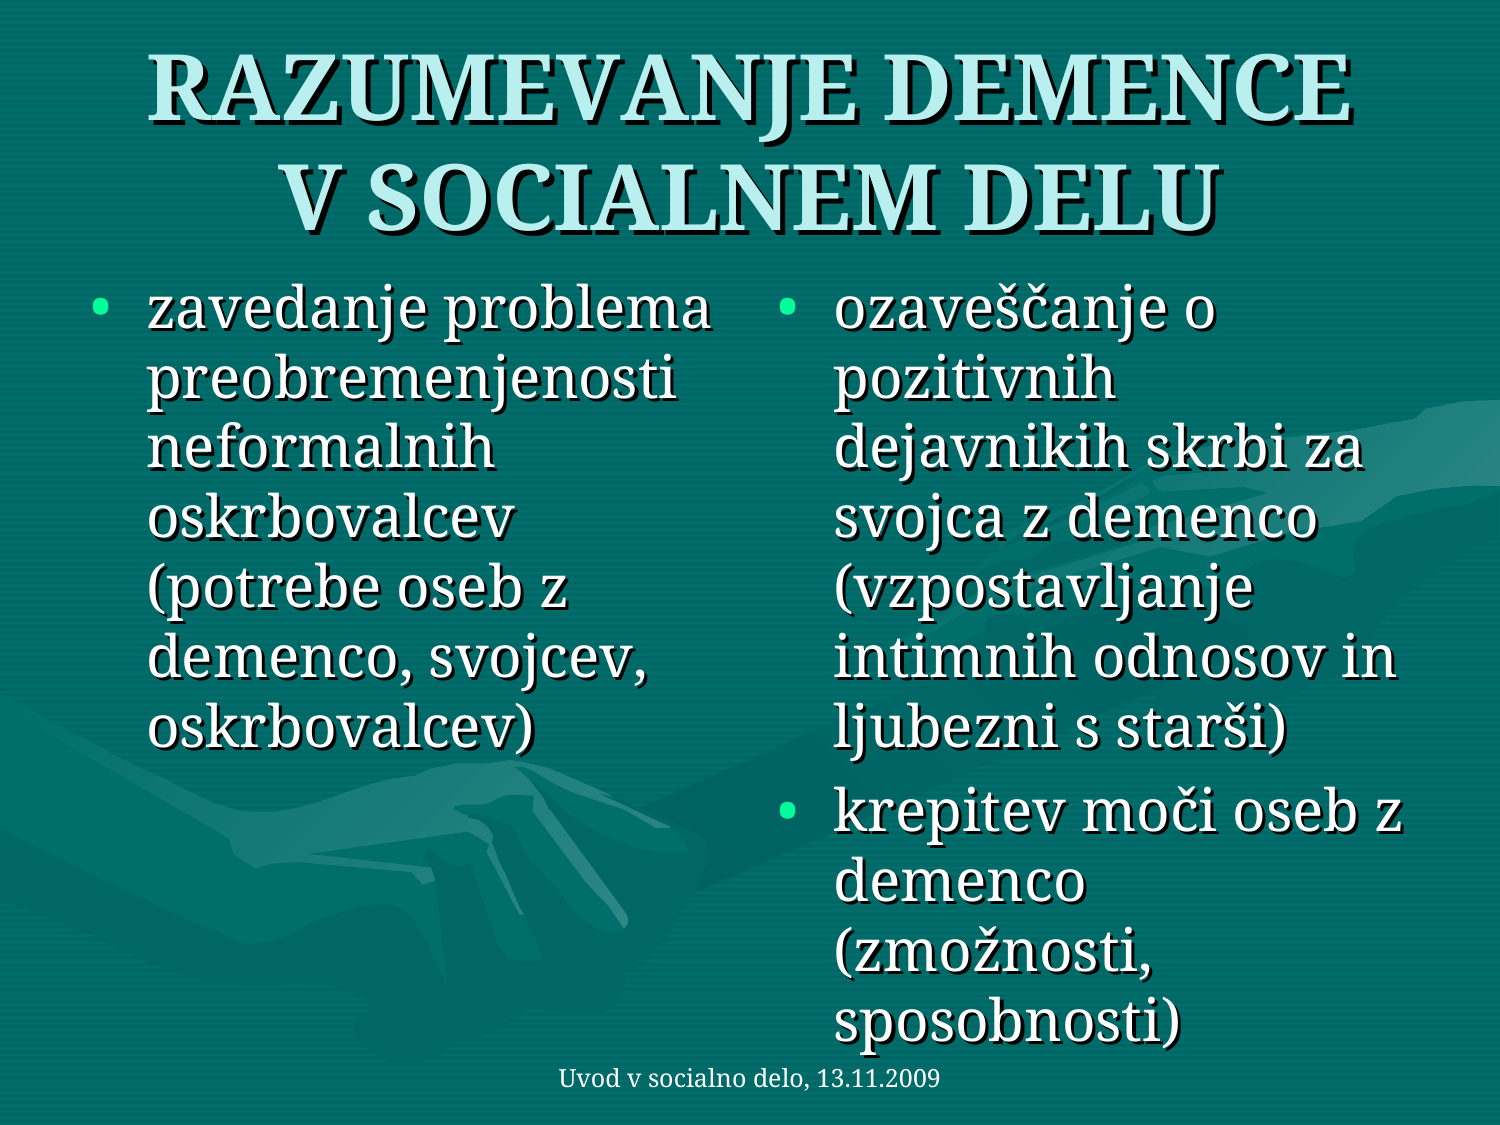

# RAZUMEVANJE DEMENCE V SOCIALNEM DELU
zavedanje problema preobremenjenosti neformalnih oskrbovalcev (potrebe oseb z demenco, svojcev, oskrbovalcev)
ozaveščanje o pozitivnih dejavnikih skrbi za svojca z demenco (vzpostavljanje intimnih odnosov in ljubezni s starši)
krepitev moči oseb z demenco (zmožnosti, sposobnosti)
Uvod v socialno delo, 13.11.2009